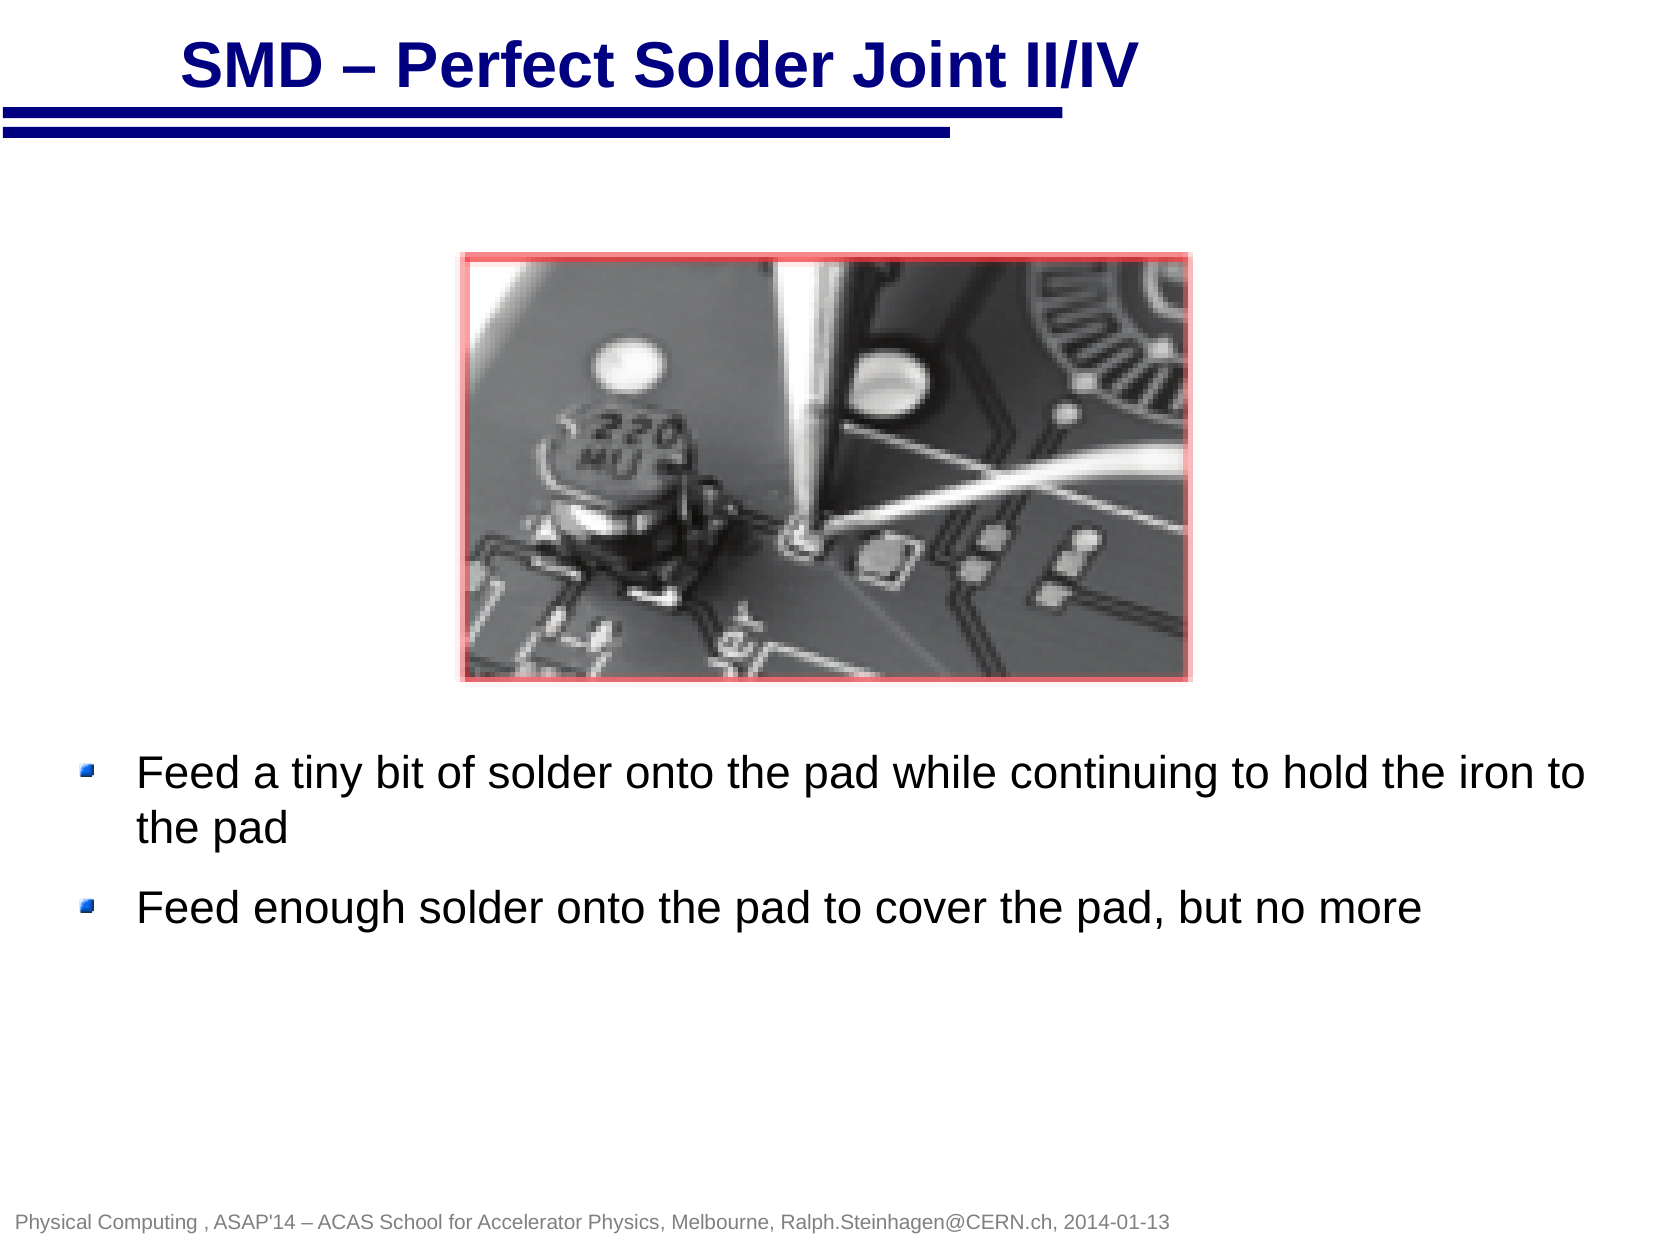

# SMD – Perfect Solder Joint II/IV
Feed a tiny bit of solder onto the pad while continuing to hold the iron to the pad
Feed enough solder onto the pad to cover the pad, but no more